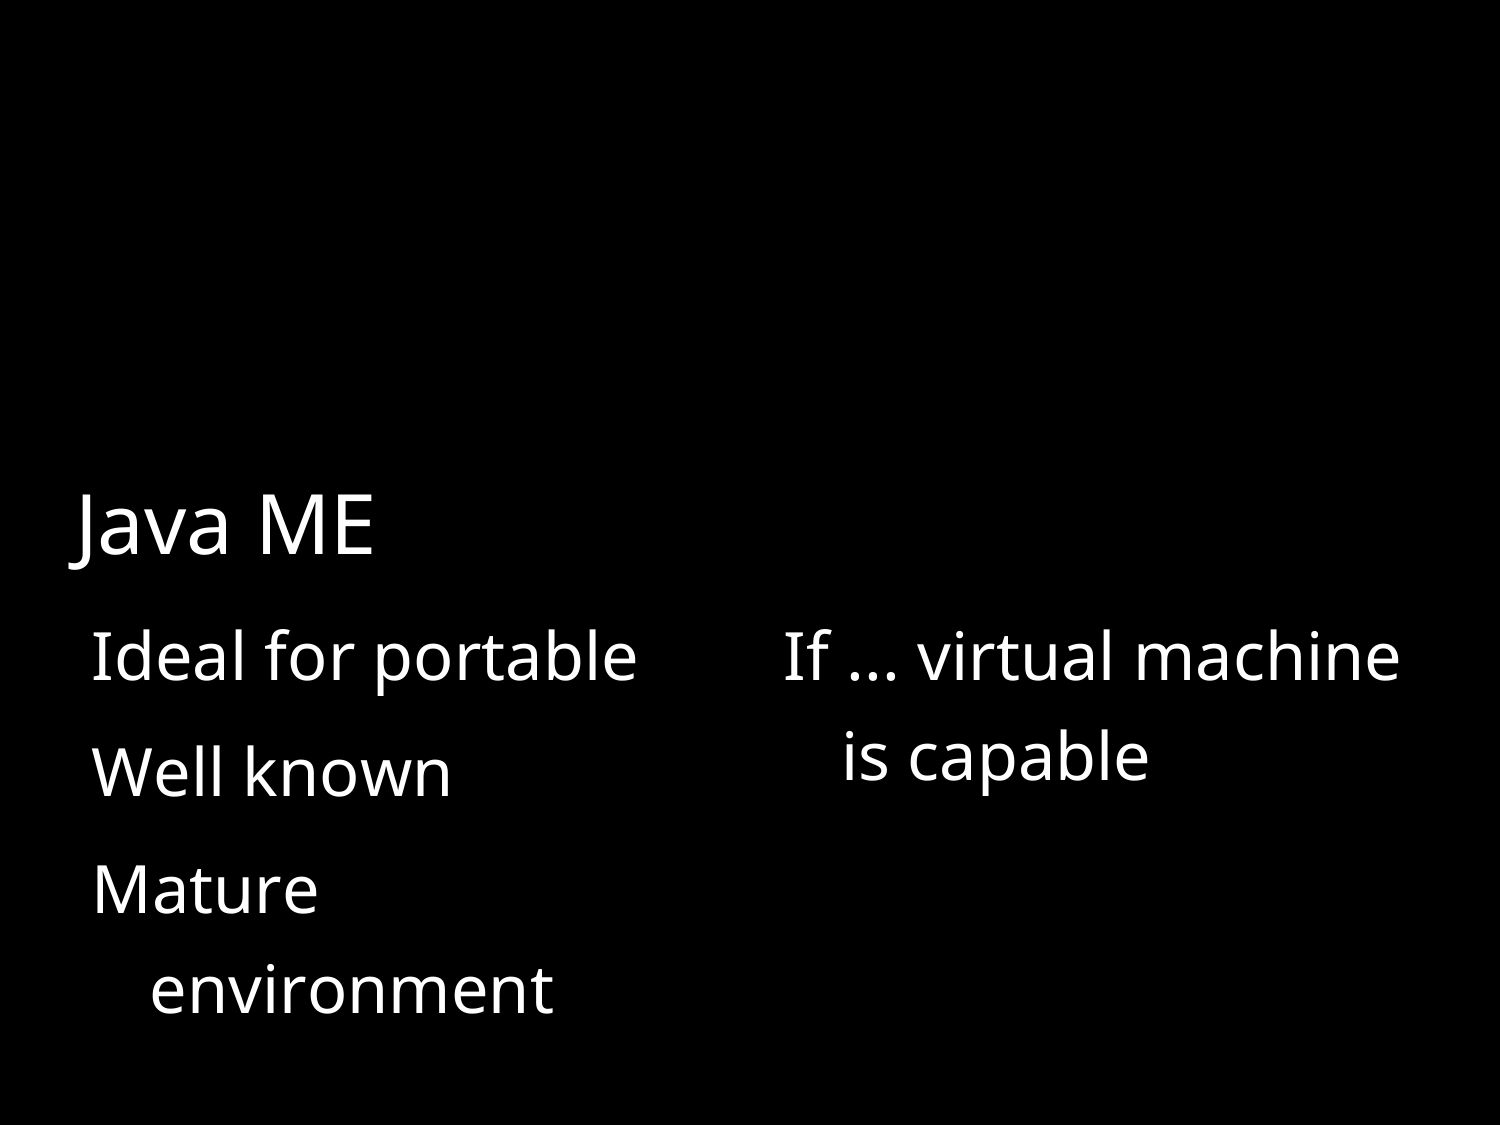

# Java ME
Ideal for portable
Well known
Mature environment
If ... virtual machine is capable